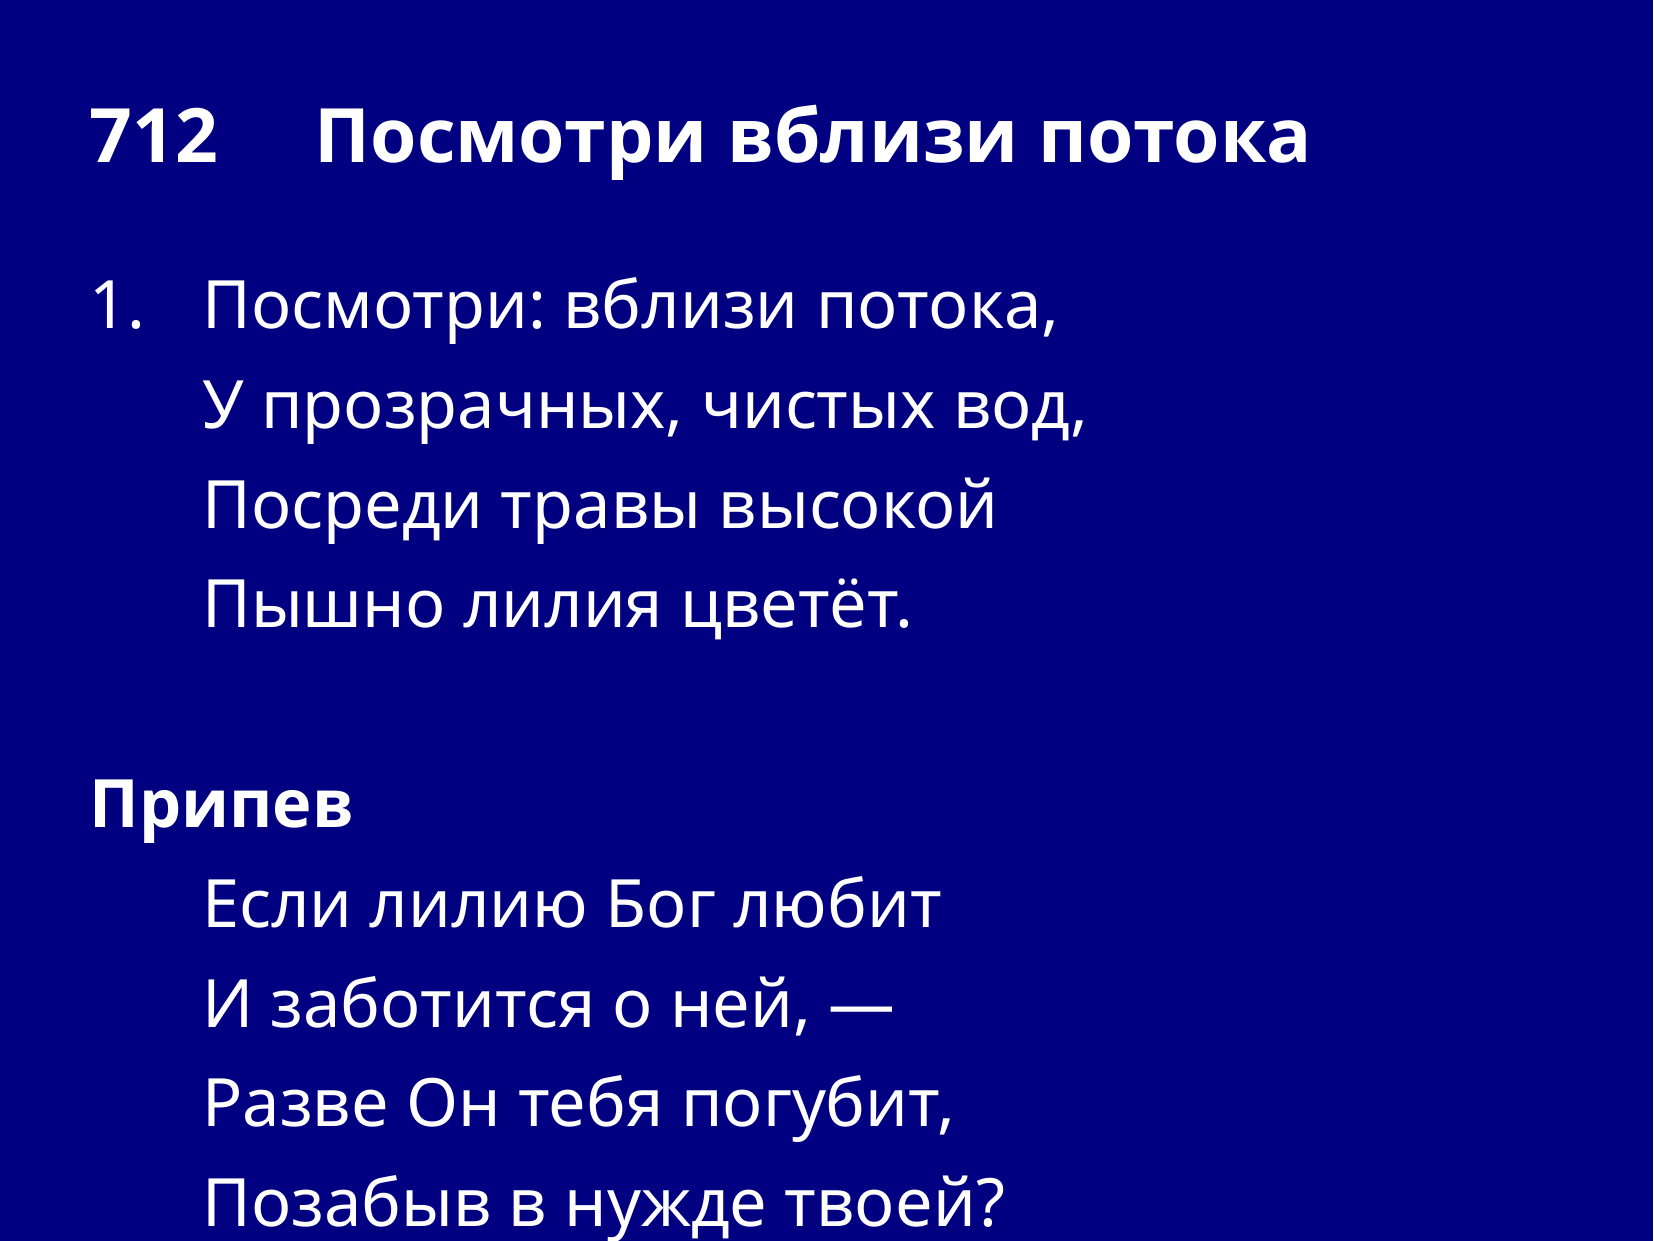

712	Посмотри вблизи потока
1.	Посмотри: вблизи потока,
	У прозрачных, чистых вод,
	Посреди травы высокой
	Пышно лилия цветёт.
Припев
	Если лилию Бог любит
	И заботится о ней, —
	Разве Он тебя погубит,
	Позабыв в нужде твоей?